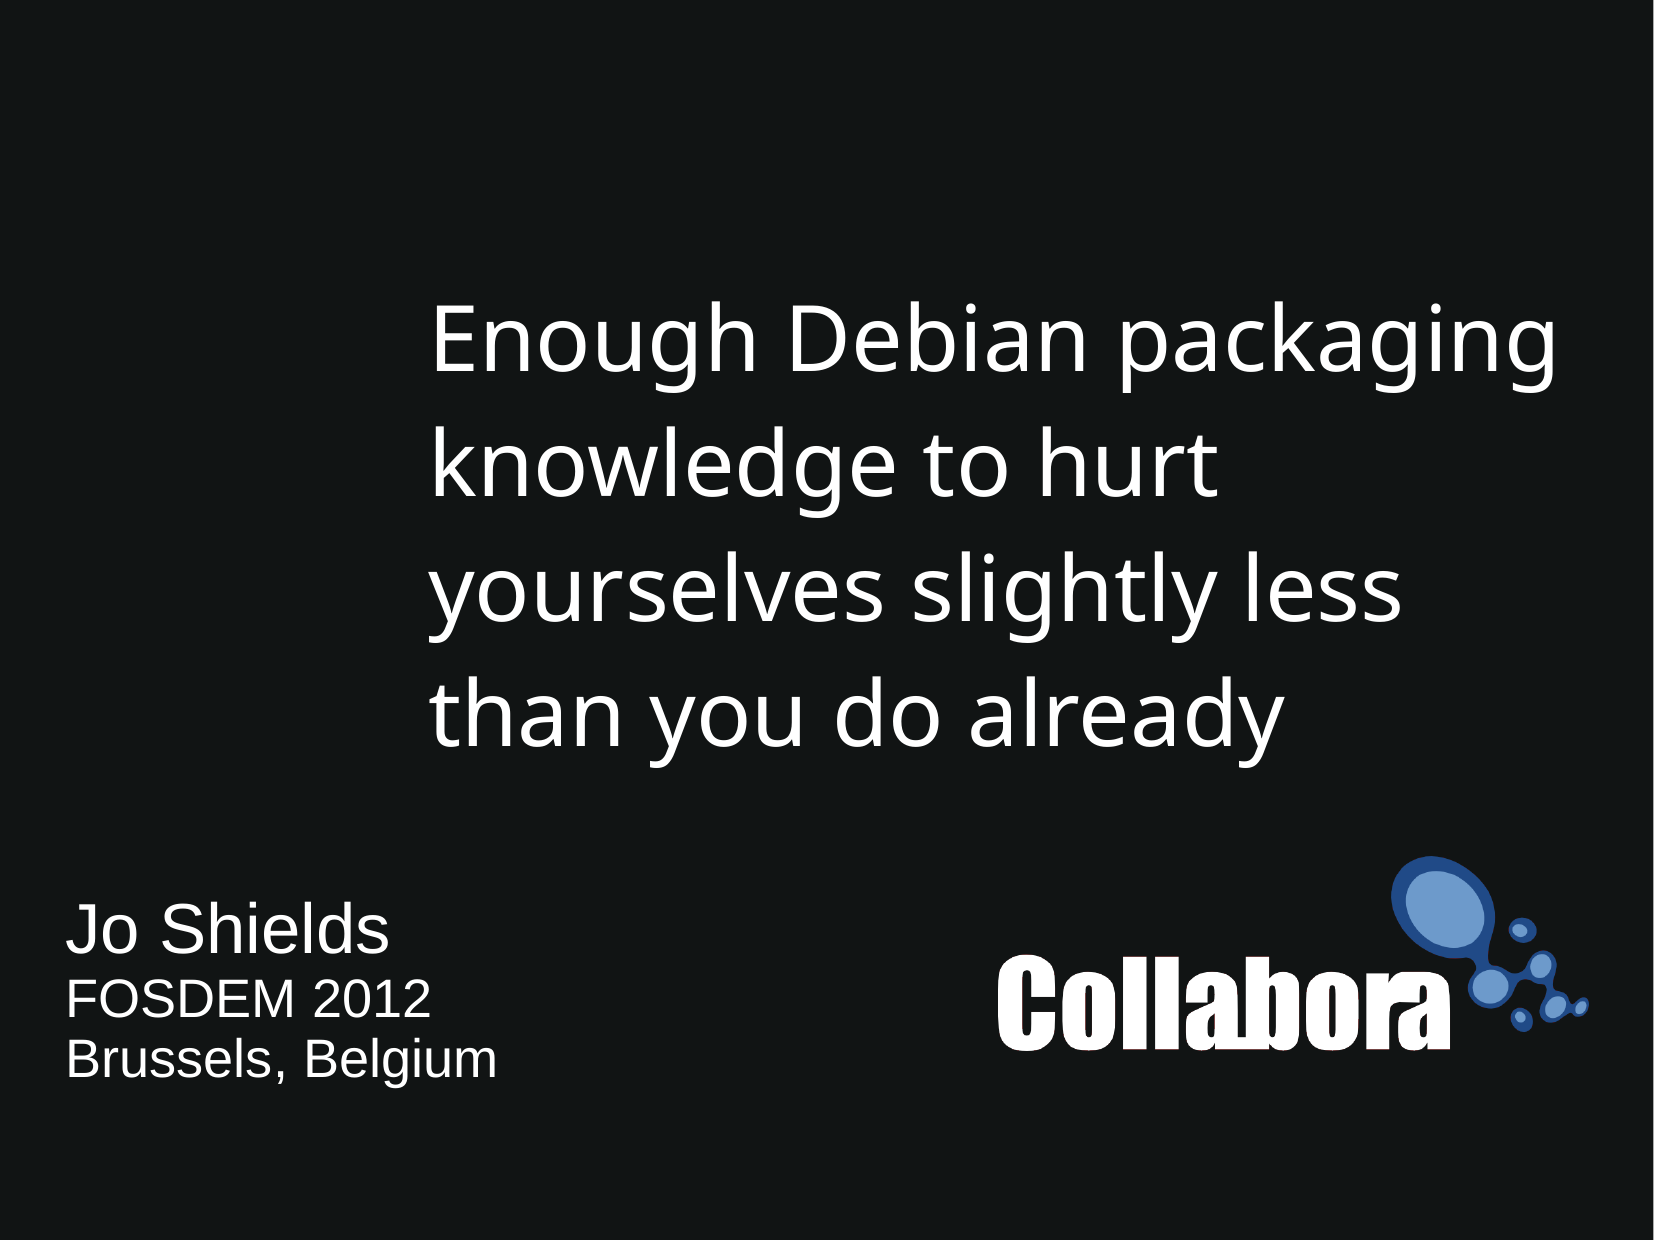

#
Enough Debian packaging knowledge to hurt yourselves slightly less than you do already
Jo Shields
FOSDEM 2012
Brussels, Belgium